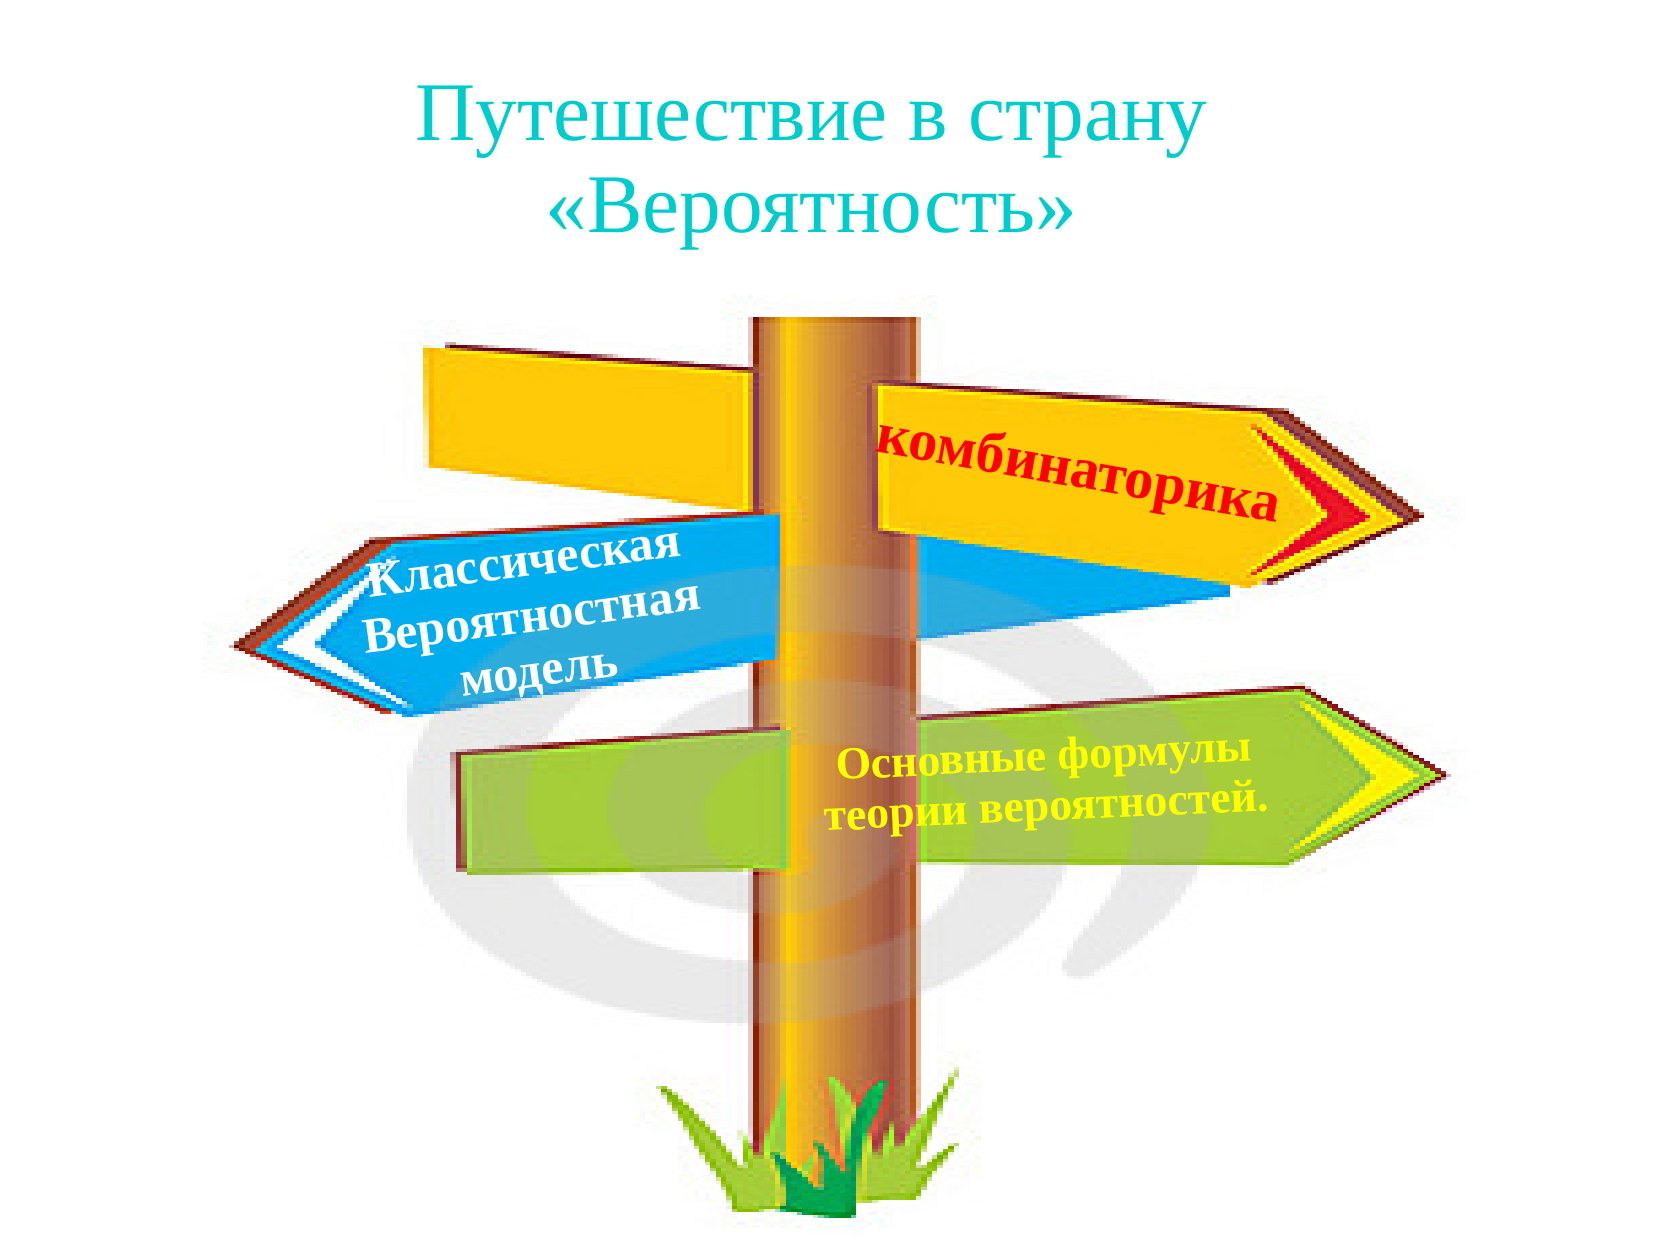

Путешествие в страну «Вероятность»
комбинаторика
Классическая
Вероятностная модель
Основные формулы теории вероятностей.